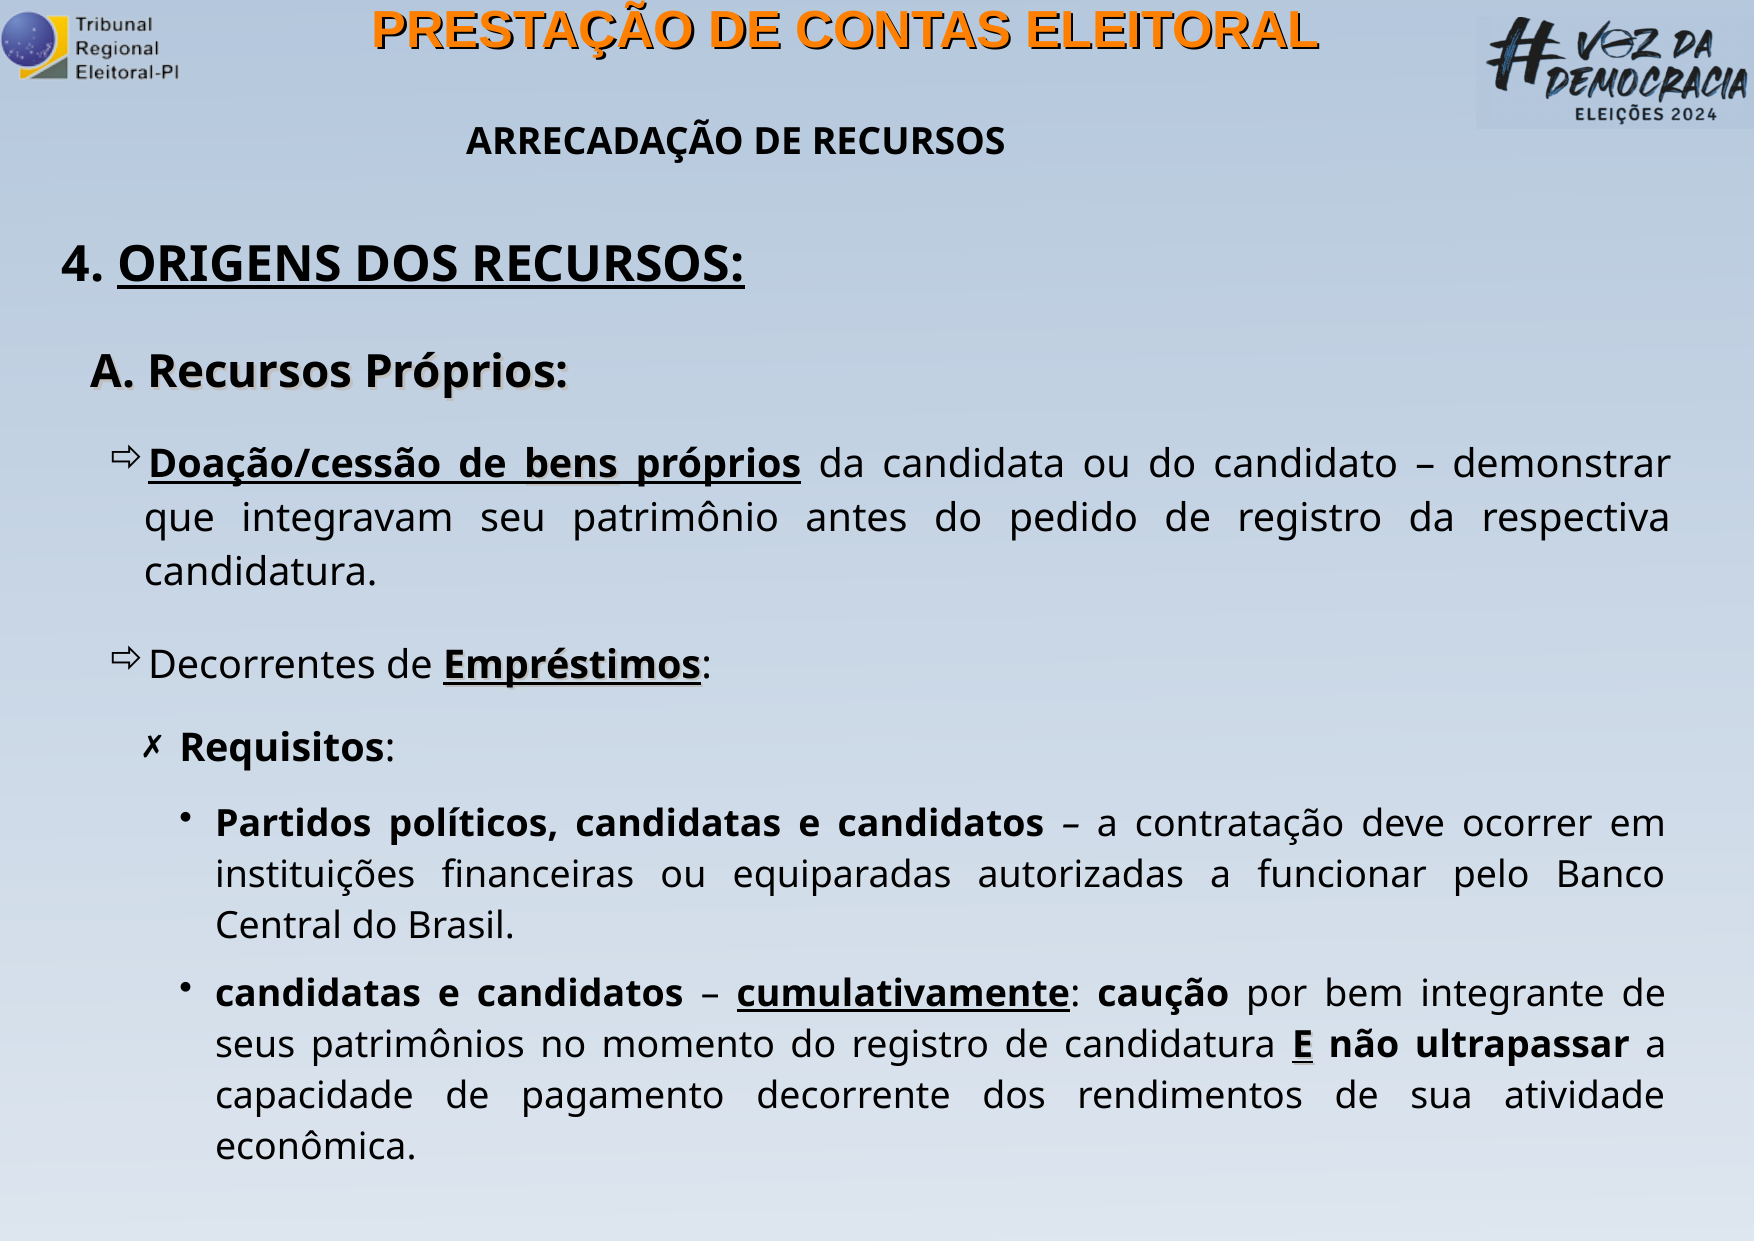

# PRESTAÇÃO DE CONTAS ELEITORAL
ARRECADAÇÃO DE RECURSOS
ORIGENS DOS RECURSOS:
A. Recursos Próprios:
Doação/cessão de bens próprios da candidata ou do candidato – demonstrar que integravam seu patrimônio antes do pedido de registro da respectiva candidatura.
Decorrentes de Empréstimos:
Requisitos:
Partidos políticos, candidatas e candidatos – a contratação deve ocorrer em instituições financeiras ou equiparadas autorizadas a funcionar pelo Banco Central do Brasil.
candidatas e candidatos – cumulativamente: caução por bem integrante de seus patrimônios no momento do registro de candidatura E não ultrapassar a capacidade de pagamento decorrente dos rendimentos de sua atividade econômica.